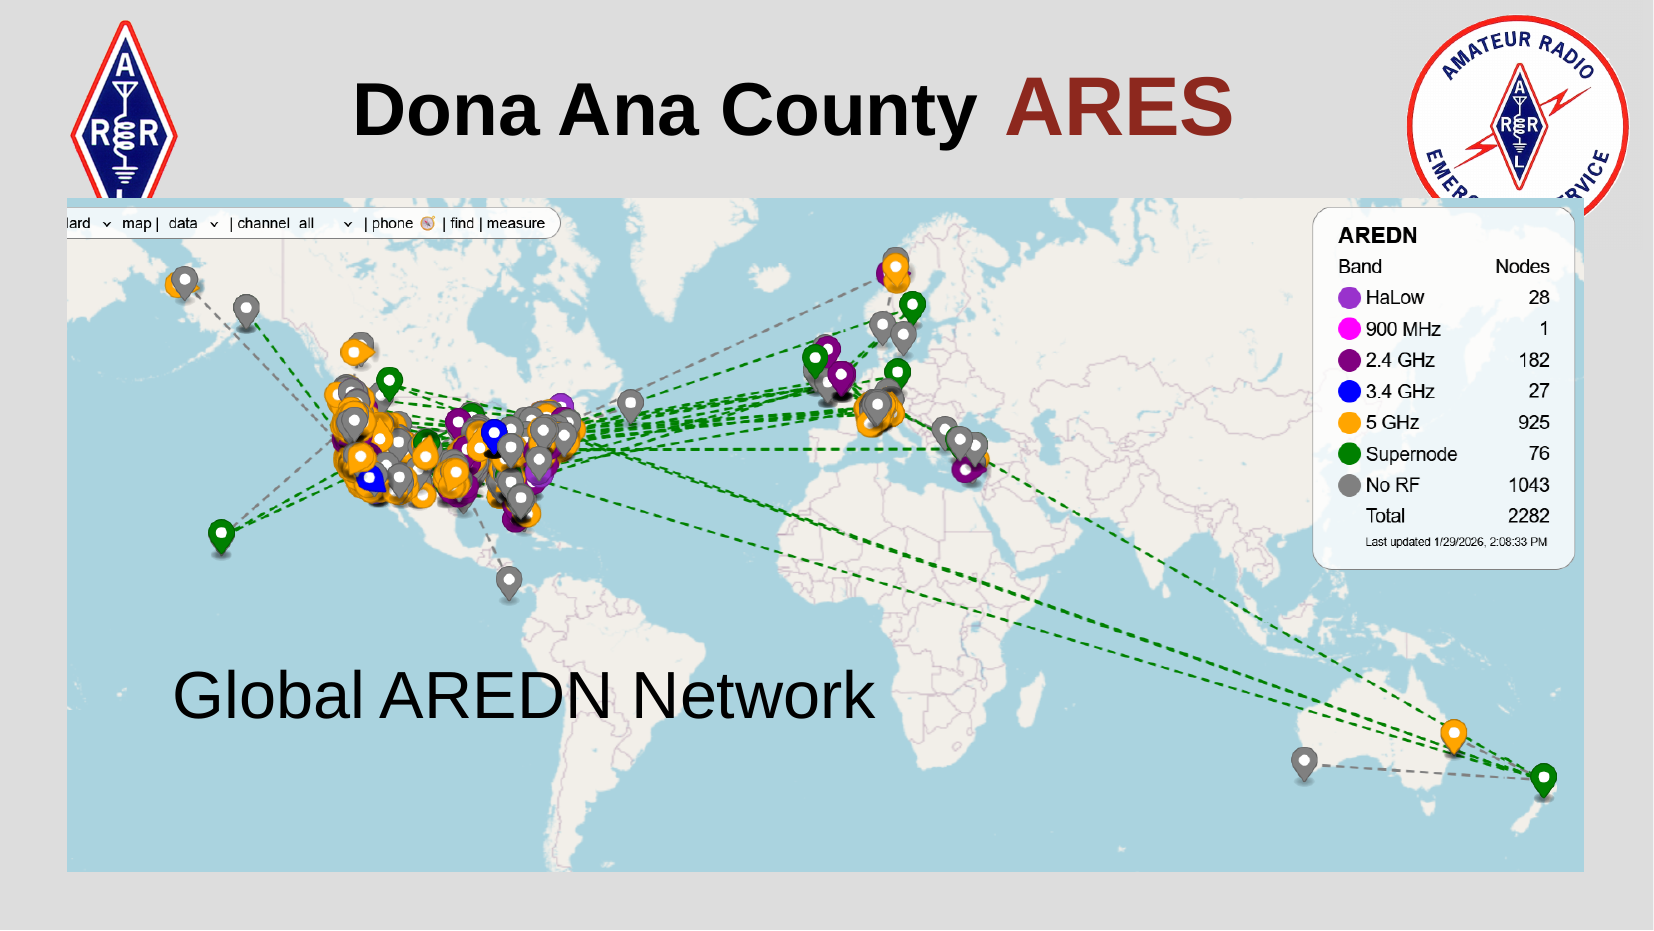

# Dona Ana County ARES
Global AREDN Network